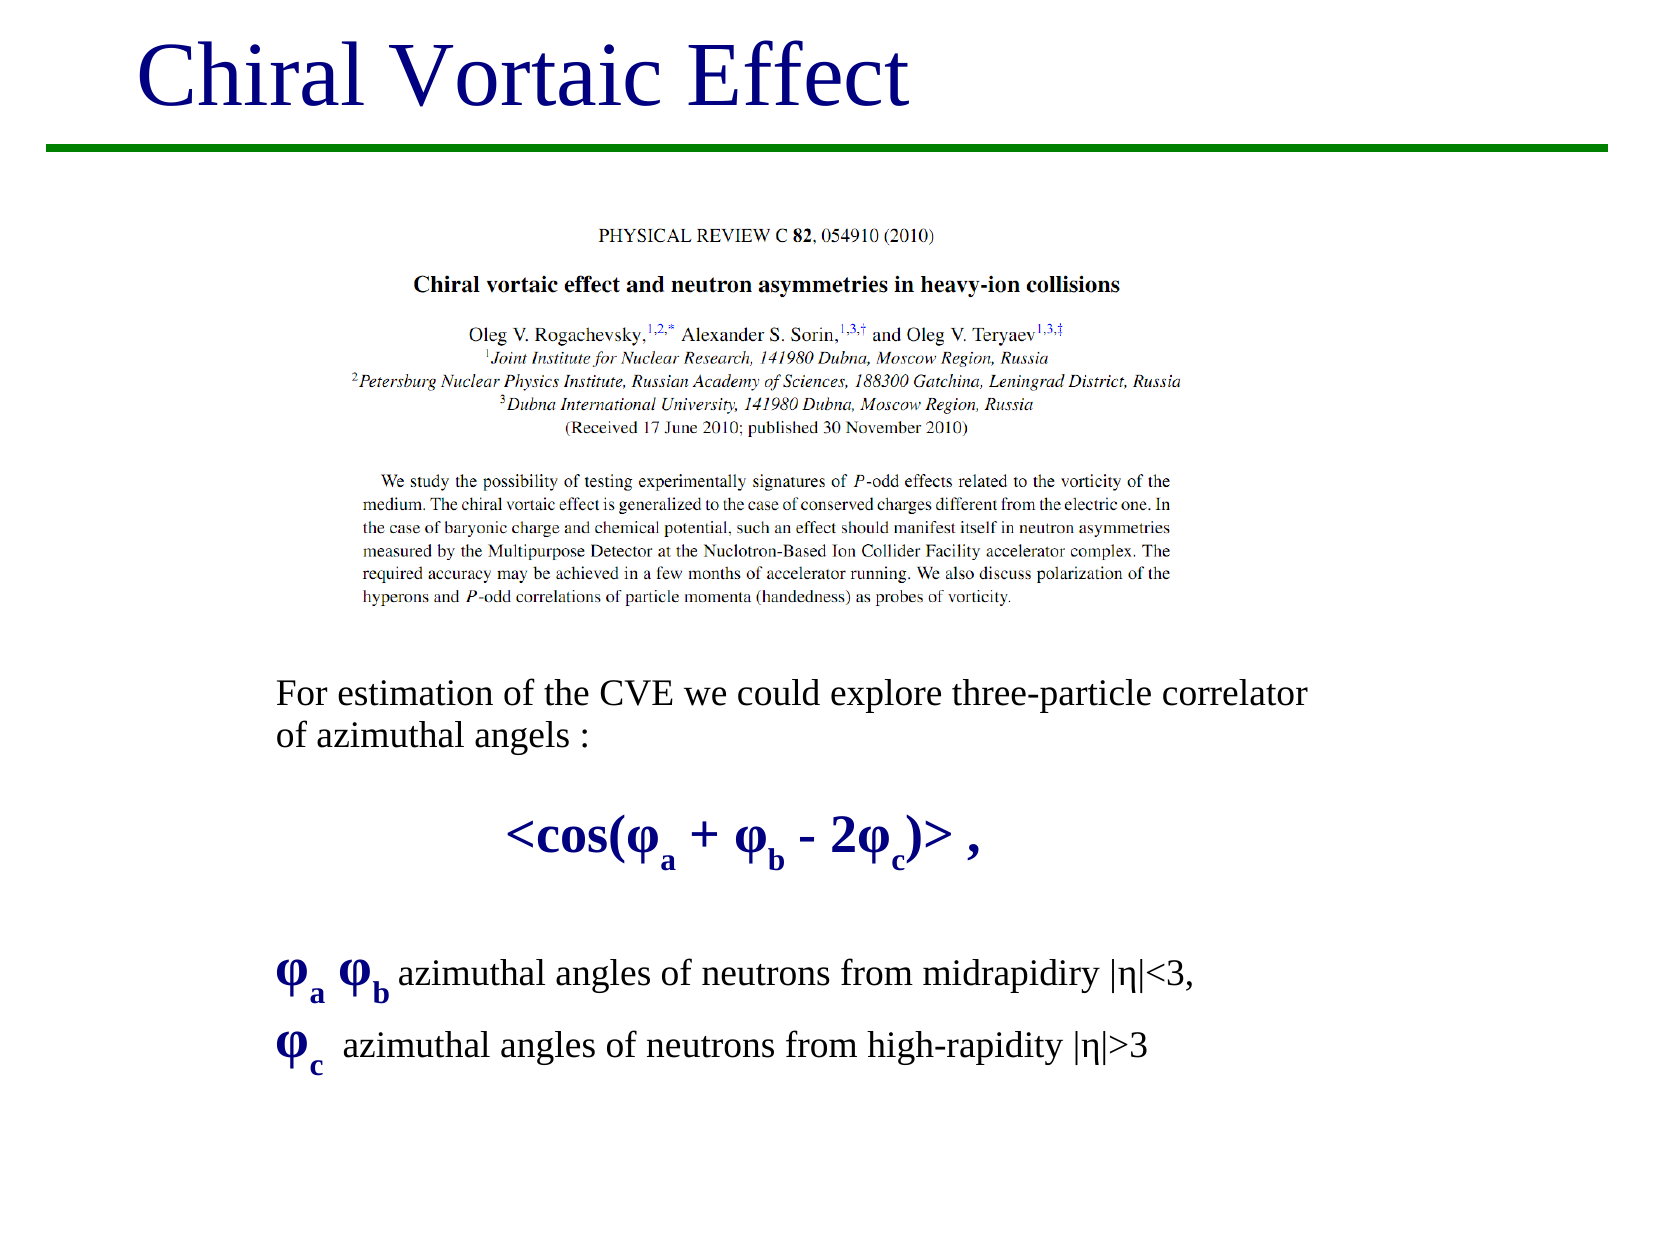

# Chiral Vortaic Effect
For estimation of the CVE we could explore three-particle correlator of azimuthal angels :
 <cos(φa + φb - 2φc)> ,
φa φb azimuthal angles of neutrons from midrapidiry |η|<3,
φc azimuthal angles of neutrons from high-rapidity |η|>3